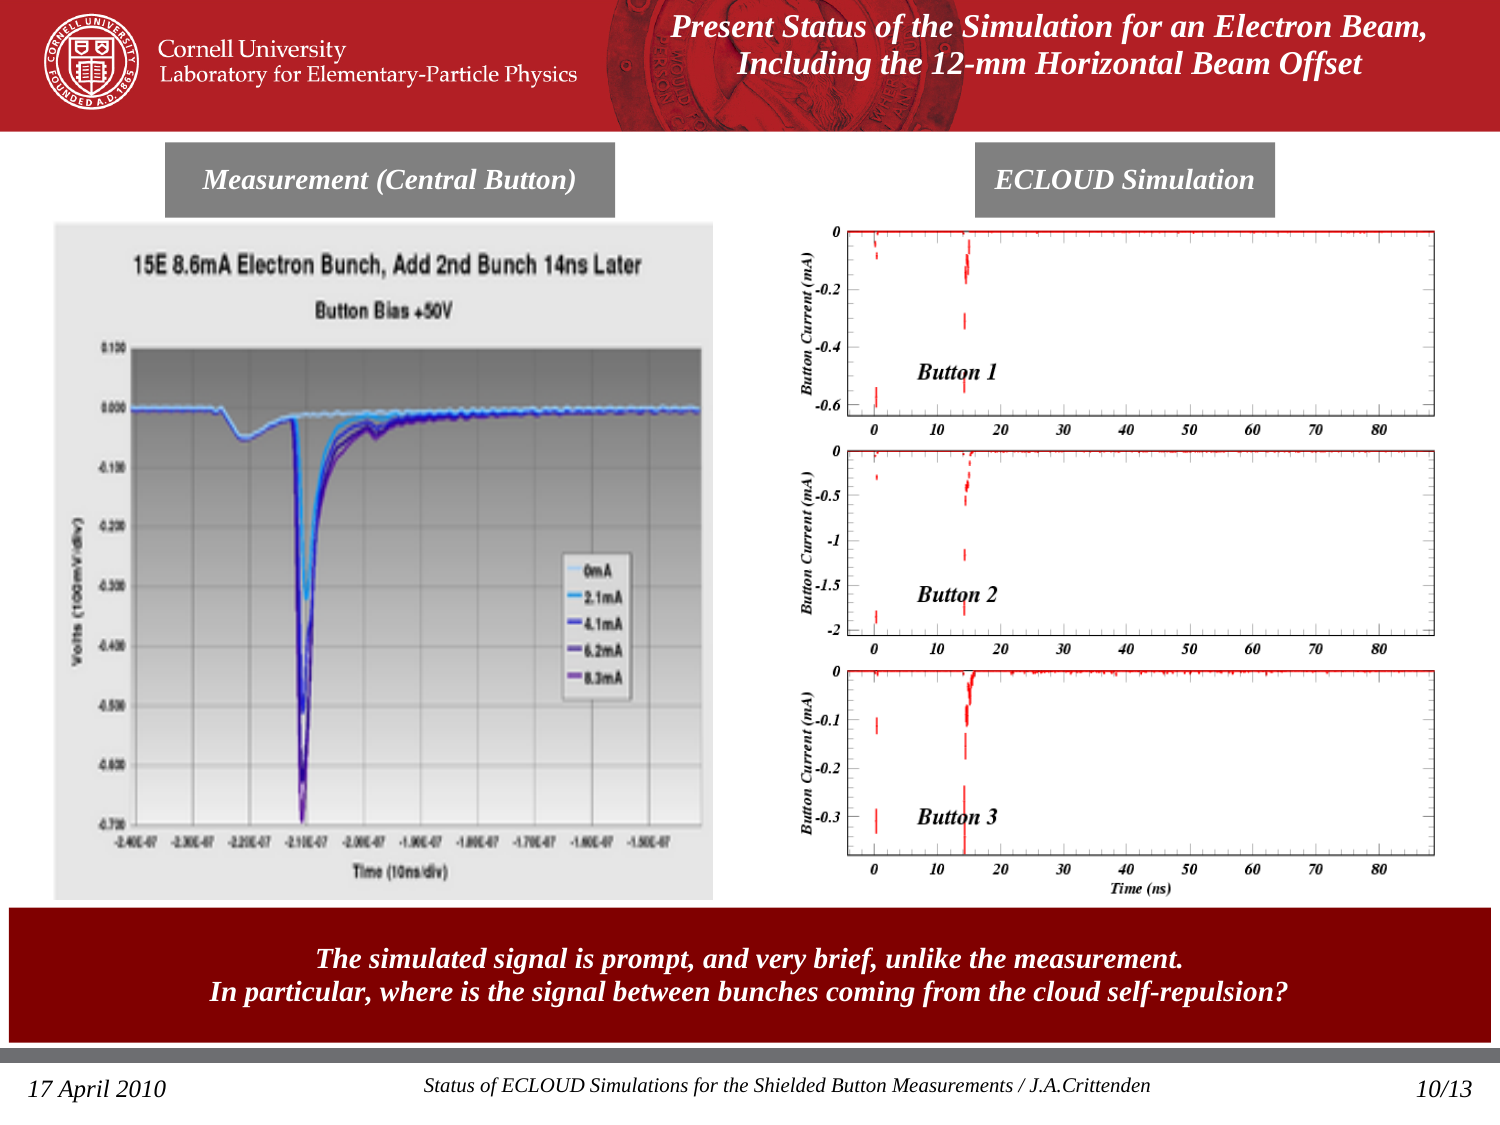

Present Status of the Simulation for an Electron Beam,
Including the 12-mm Horizontal Beam Offset
Measurement (Central Button)
ECLOUD Simulation
The simulated signal is prompt, and very brief, unlike the measurement.
In particular, where is the signal between bunches coming from the cloud self-repulsion?